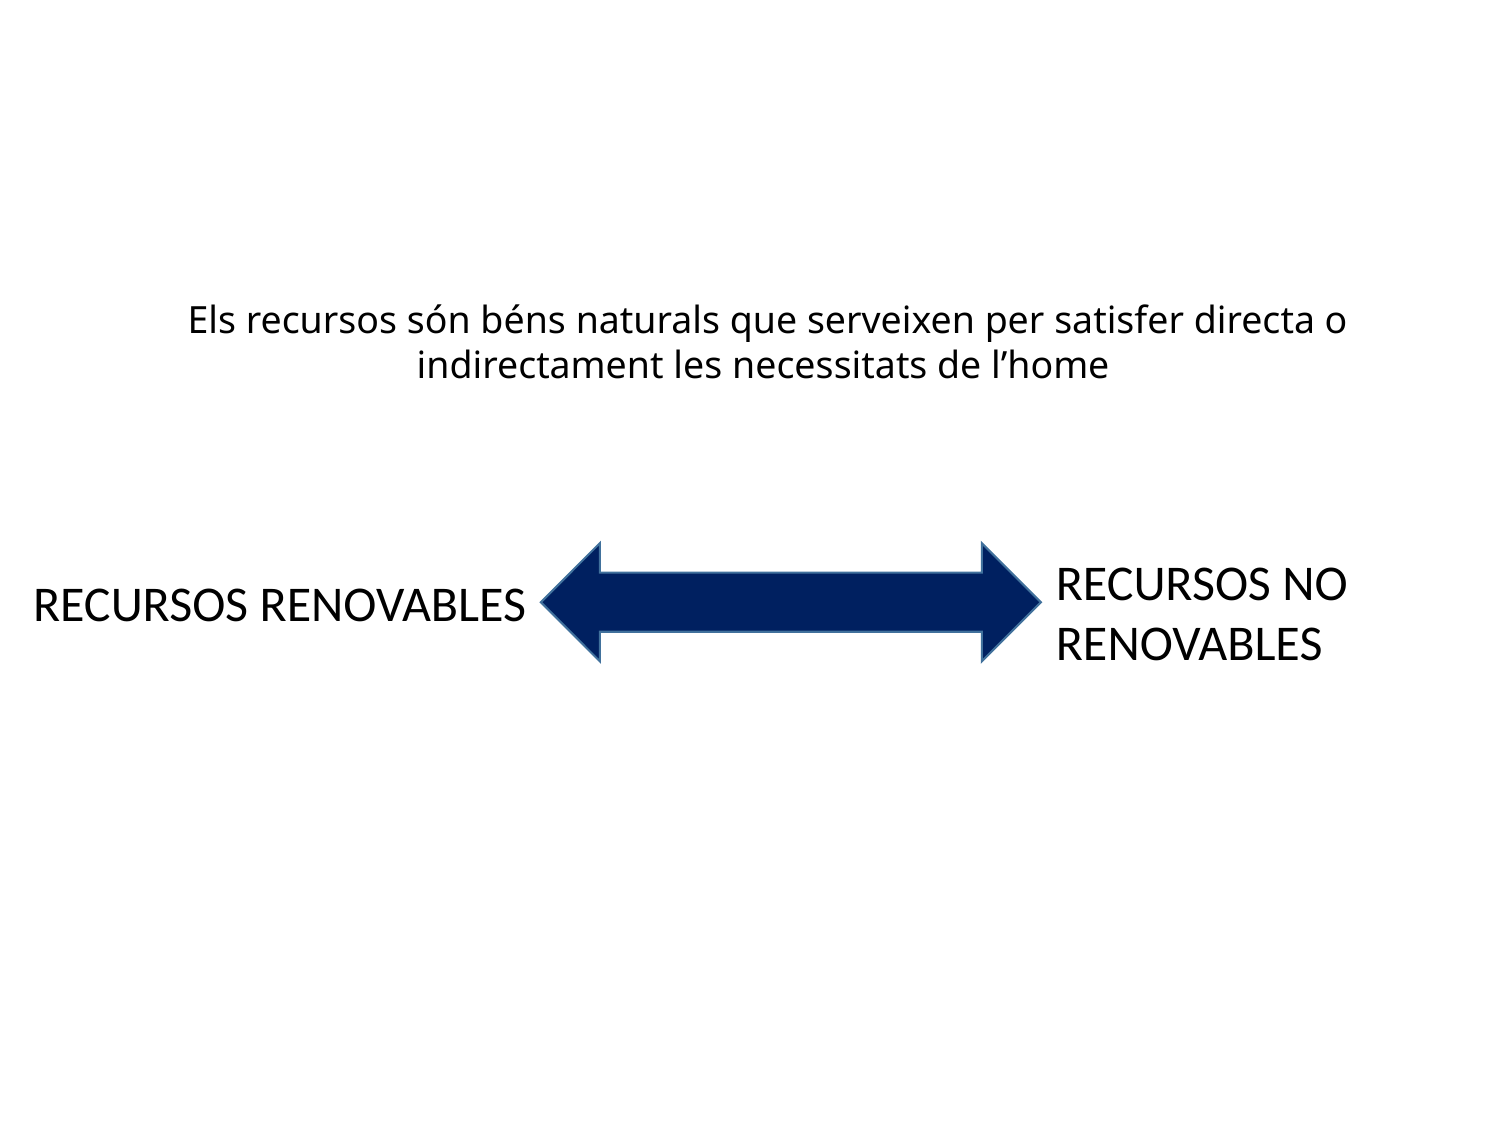

Els recursos són béns naturals que serveixen per satisfer directa o indirectament les necessitats de l’home
RECURSOS NO RENOVABLES
RECURSOS RENOVABLES